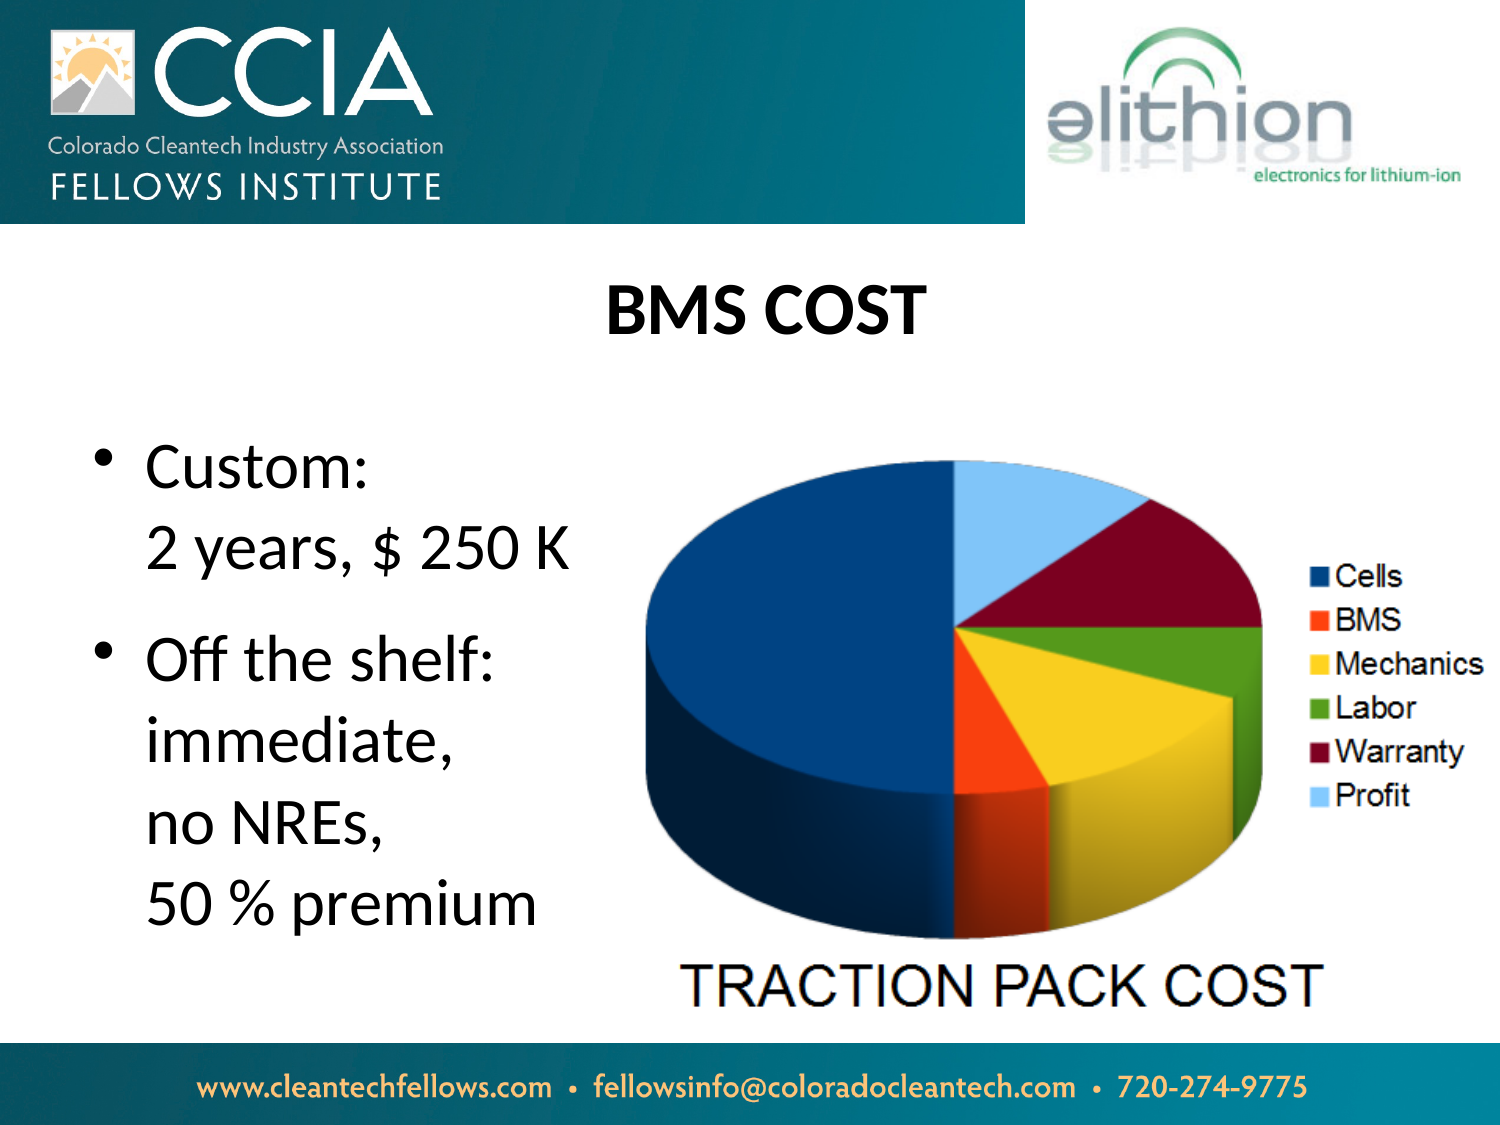

BMS COST
Custom:
2 years, $ 250 K
Off the shelf:
immediate,
no NREs,
50 % premium